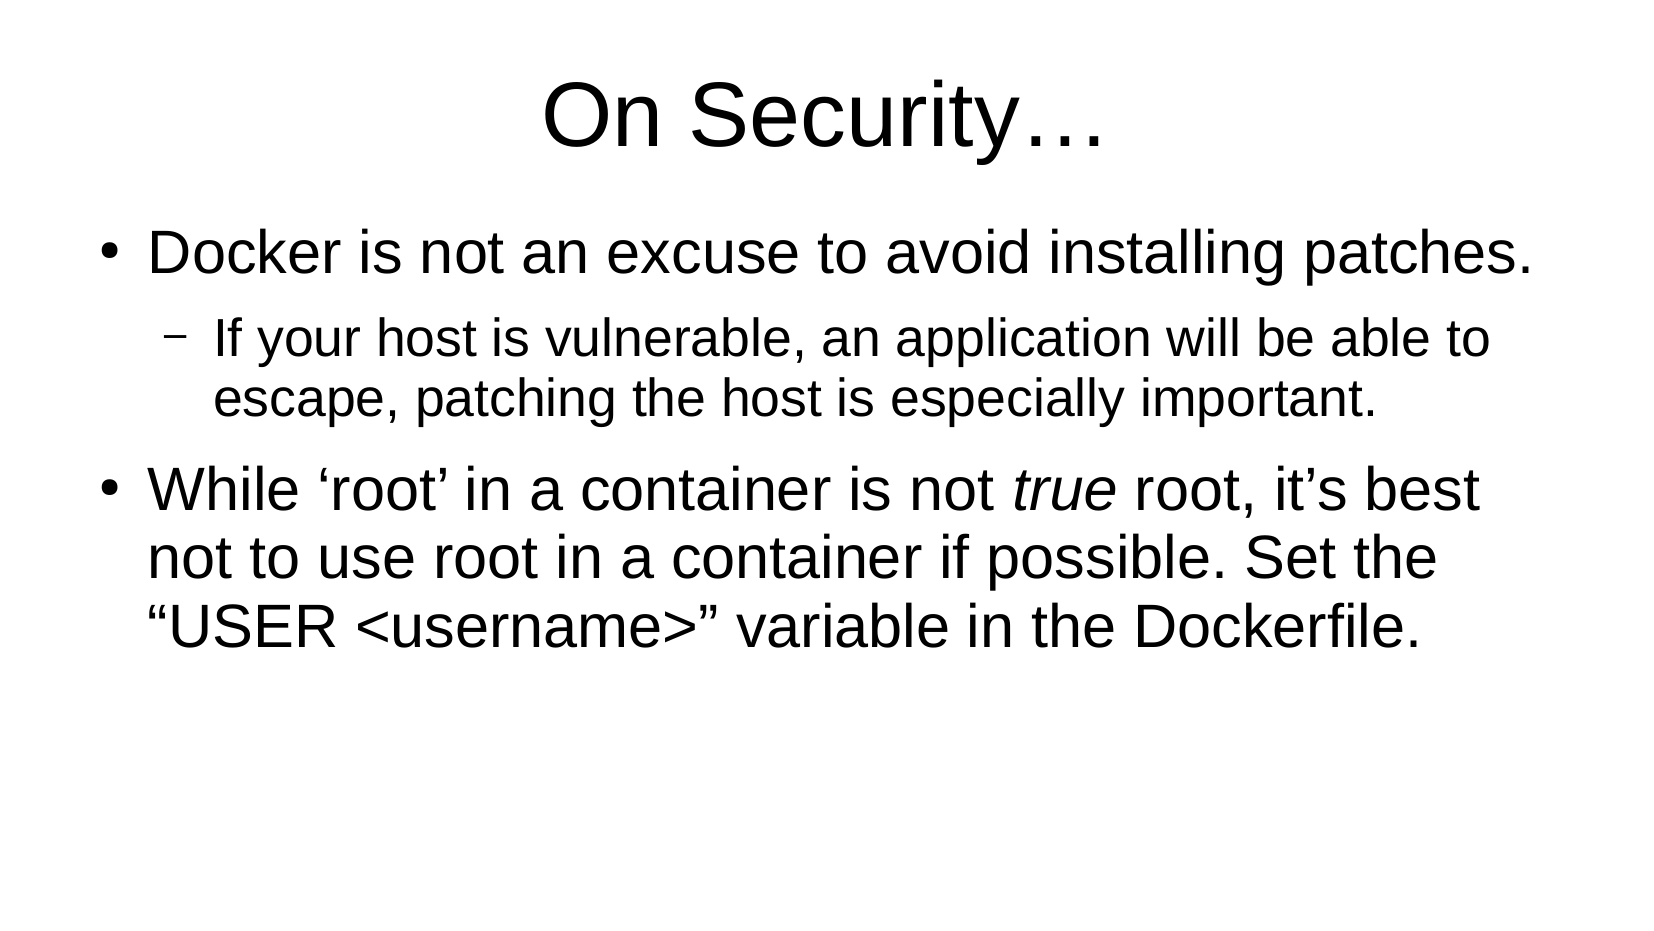

# On Security…
Docker is not an excuse to avoid installing patches.
If your host is vulnerable, an application will be able to escape, patching the host is especially important.
While ‘root’ in a container is not true root, it’s best not to use root in a container if possible. Set the “USER <username>” variable in the Dockerfile.